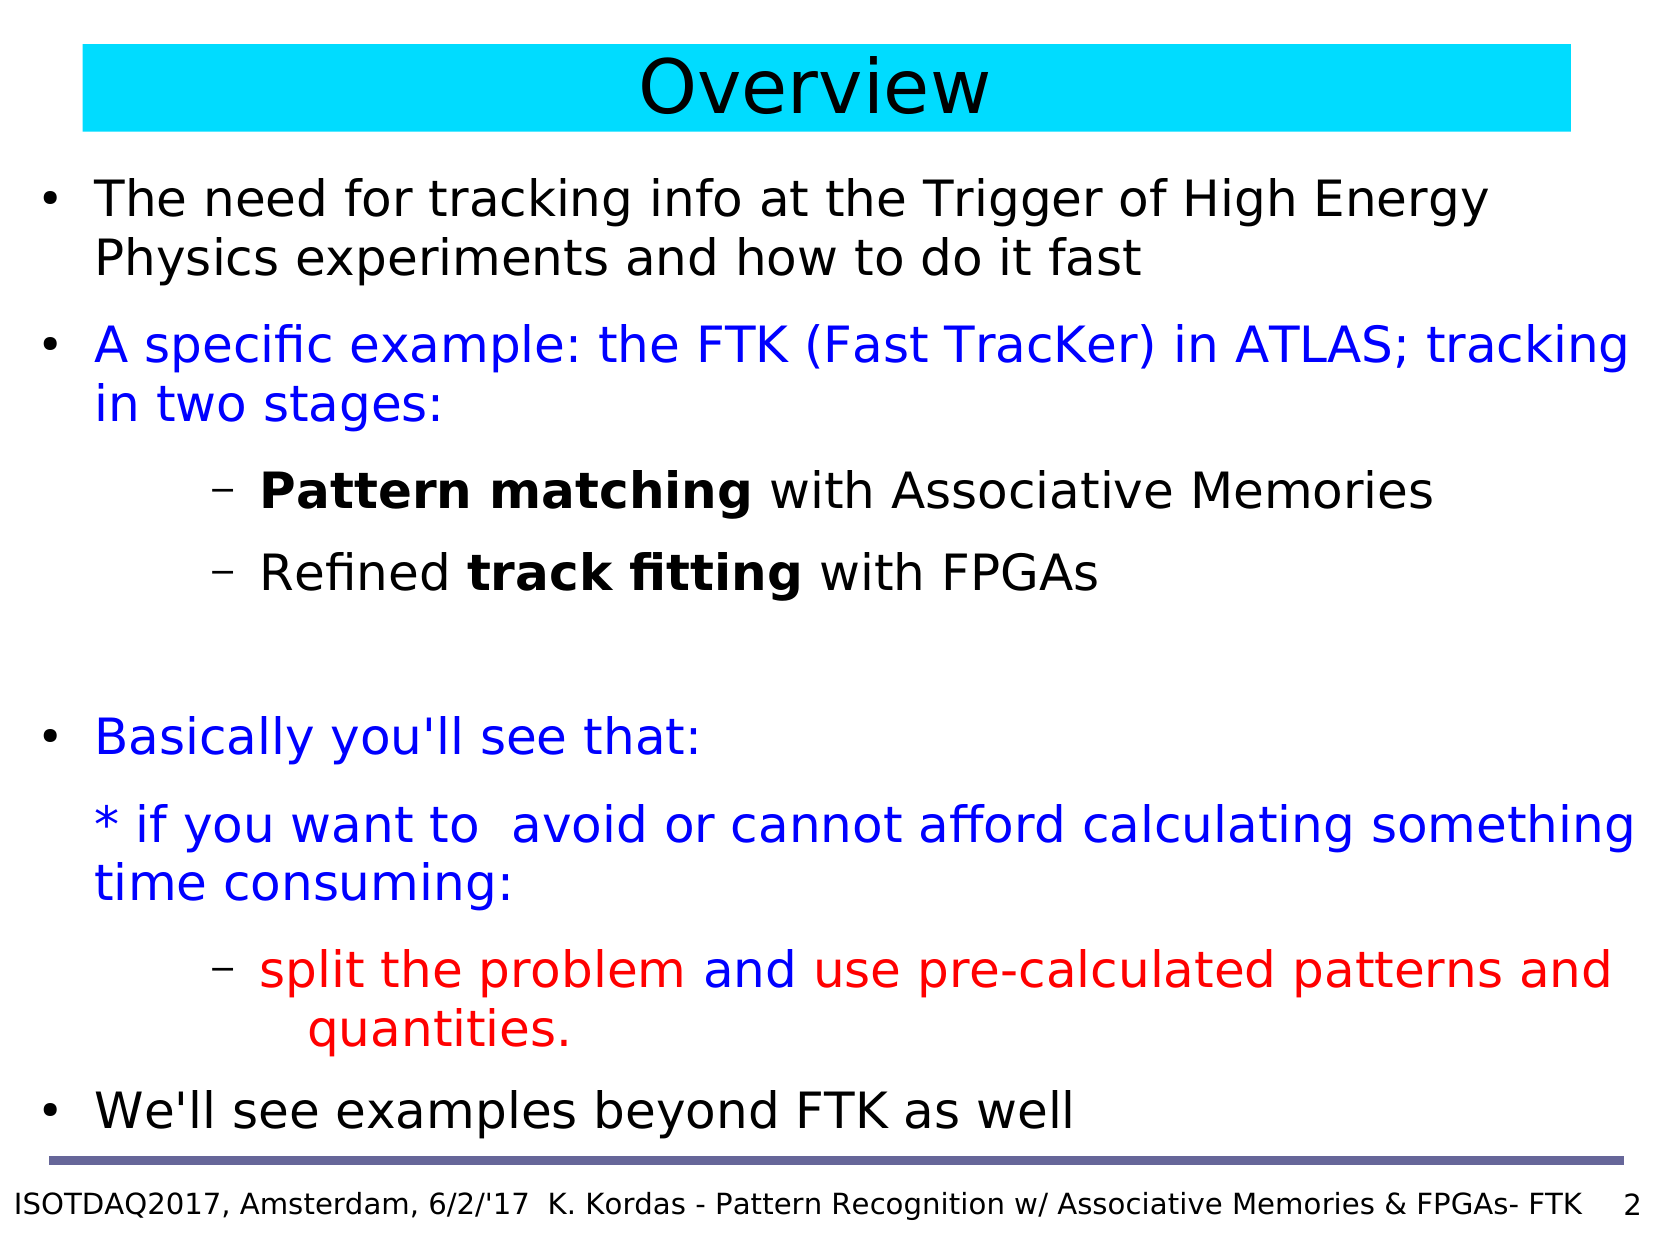

# Overview
The need for tracking info at the Trigger of High Energy Physics experiments and how to do it fast
A specific example: the FTK (Fast TracKer) in ATLAS; tracking in two stages:
Pattern matching with Associative Memories
Refined track fitting with FPGAs
Basically you'll see that:
* if you want to avoid or cannot afford calculating something time consuming:
split the problem and use pre-calculated patterns and quantities.
We'll see examples beyond FTK as well
ISOTDAQ2017, Amsterdam, 6/2/'17
K. Kordas - Pattern Recognition w/ Associative Memories & FPGAs- FTK
2